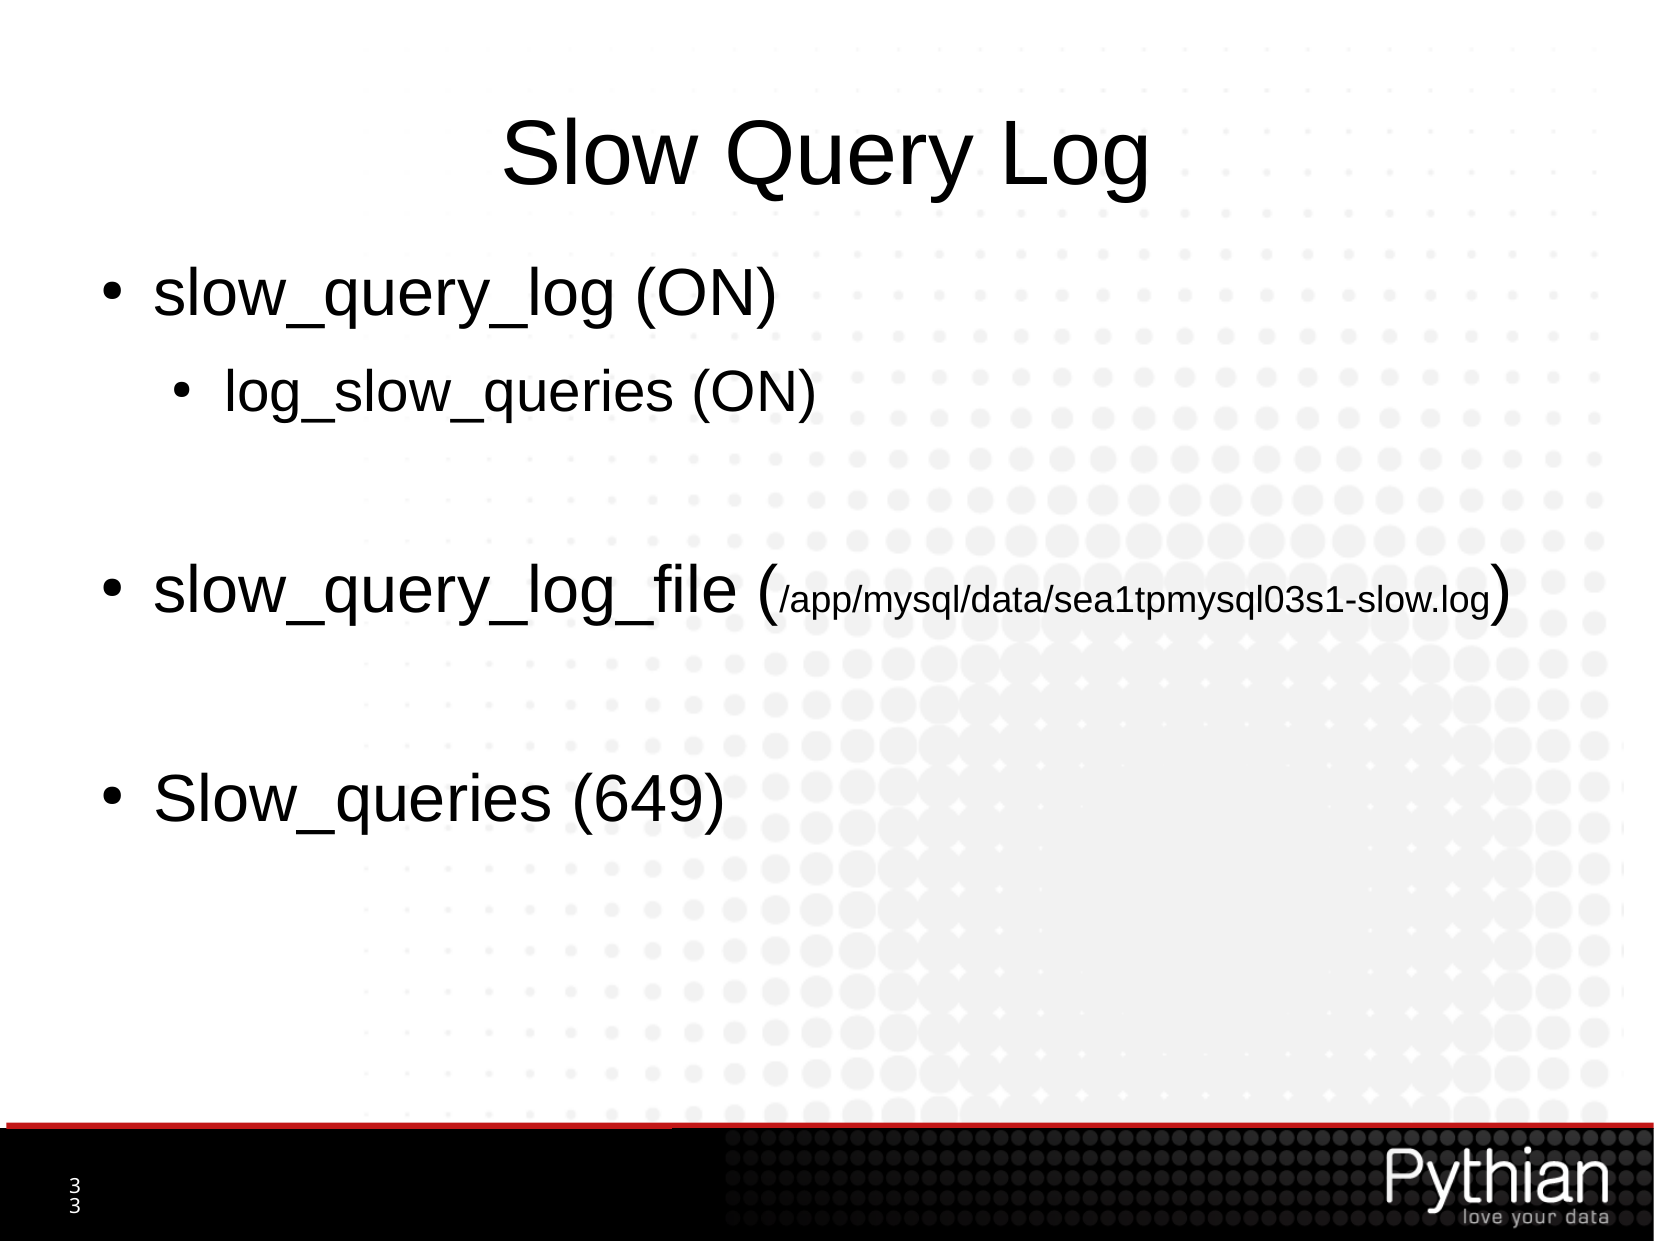

# Slow Query Log
slow_query_log (ON)
log_slow_queries (ON)
slow_query_log_file (/app/mysql/data/sea1tpmysql03s1-slow.log)
Slow_queries (649)